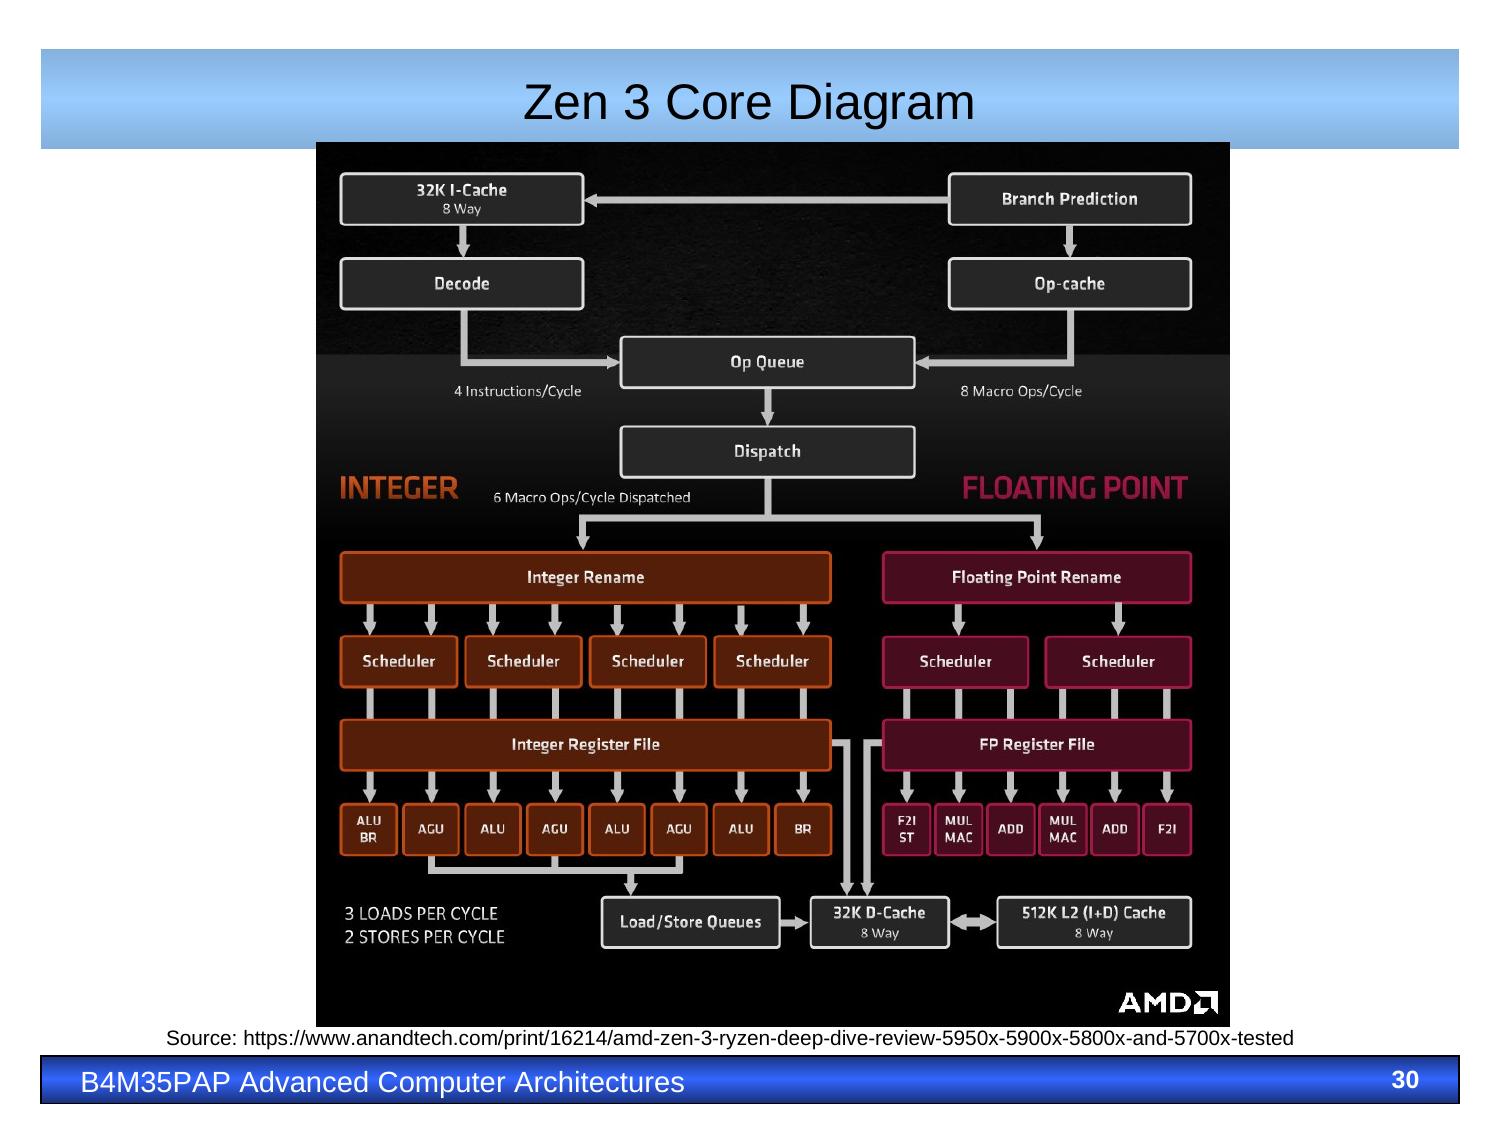

# Zen 3 Core Diagram
Source: https://www.anandtech.com/print/16214/amd-zen-3-ryzen-deep-dive-review-5950x-5900x-5800x-and-5700x-tested